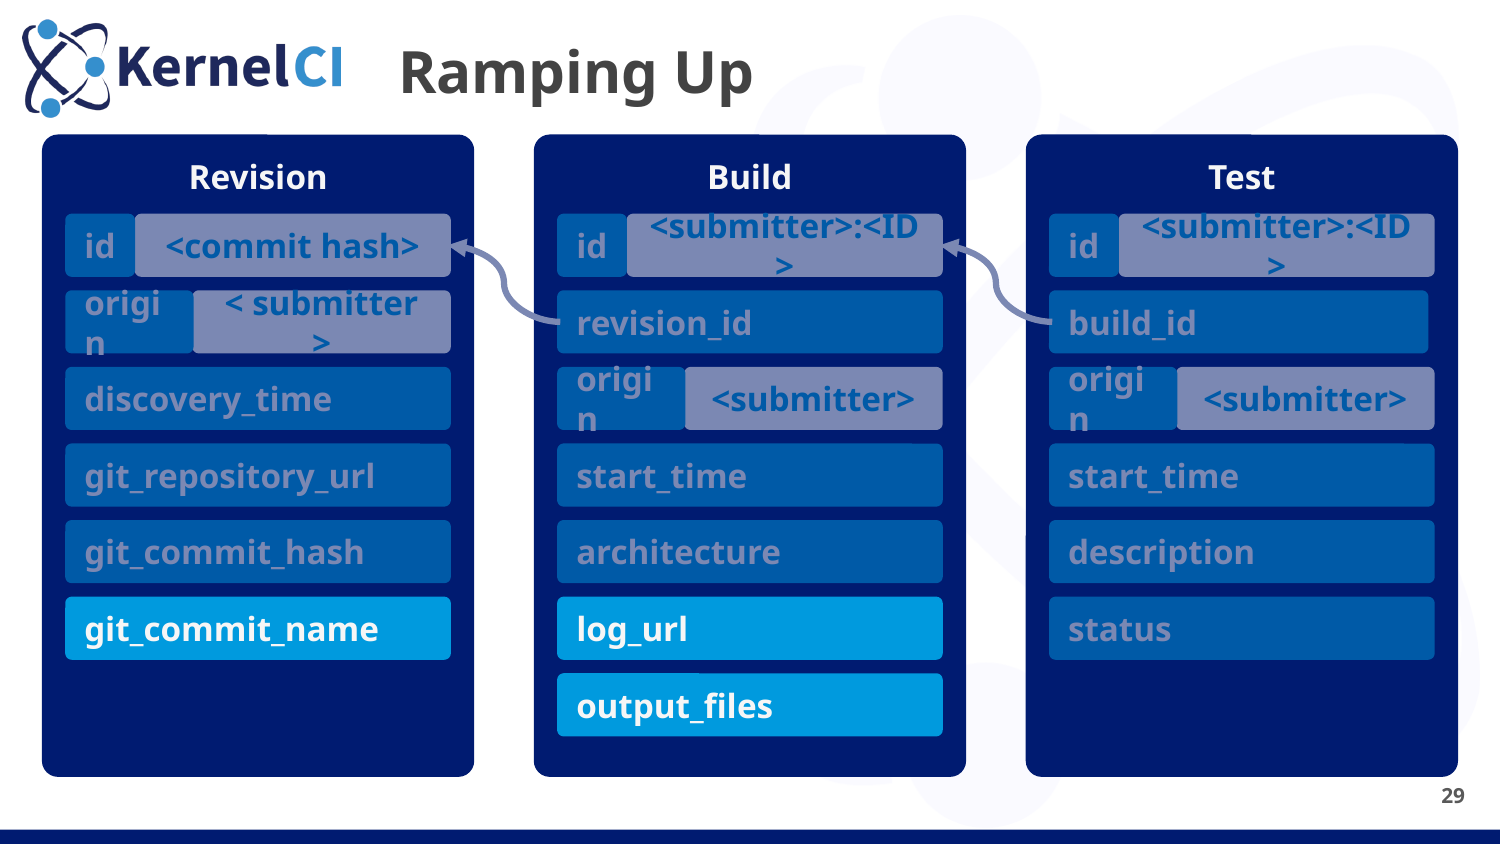

# Ramping Up
Revision
Build
Test
id
<commit hash>
id
<submitter>:<ID>
id
<submitter>:<ID>
origin
< submitter >
revision_id
build_id
discovery_time
origin
<submitter>
origin
<submitter>
git_repository_url
start_time
start_time
git_commit_hash
architecture
description
git_commit_name
log_url
status
output_files